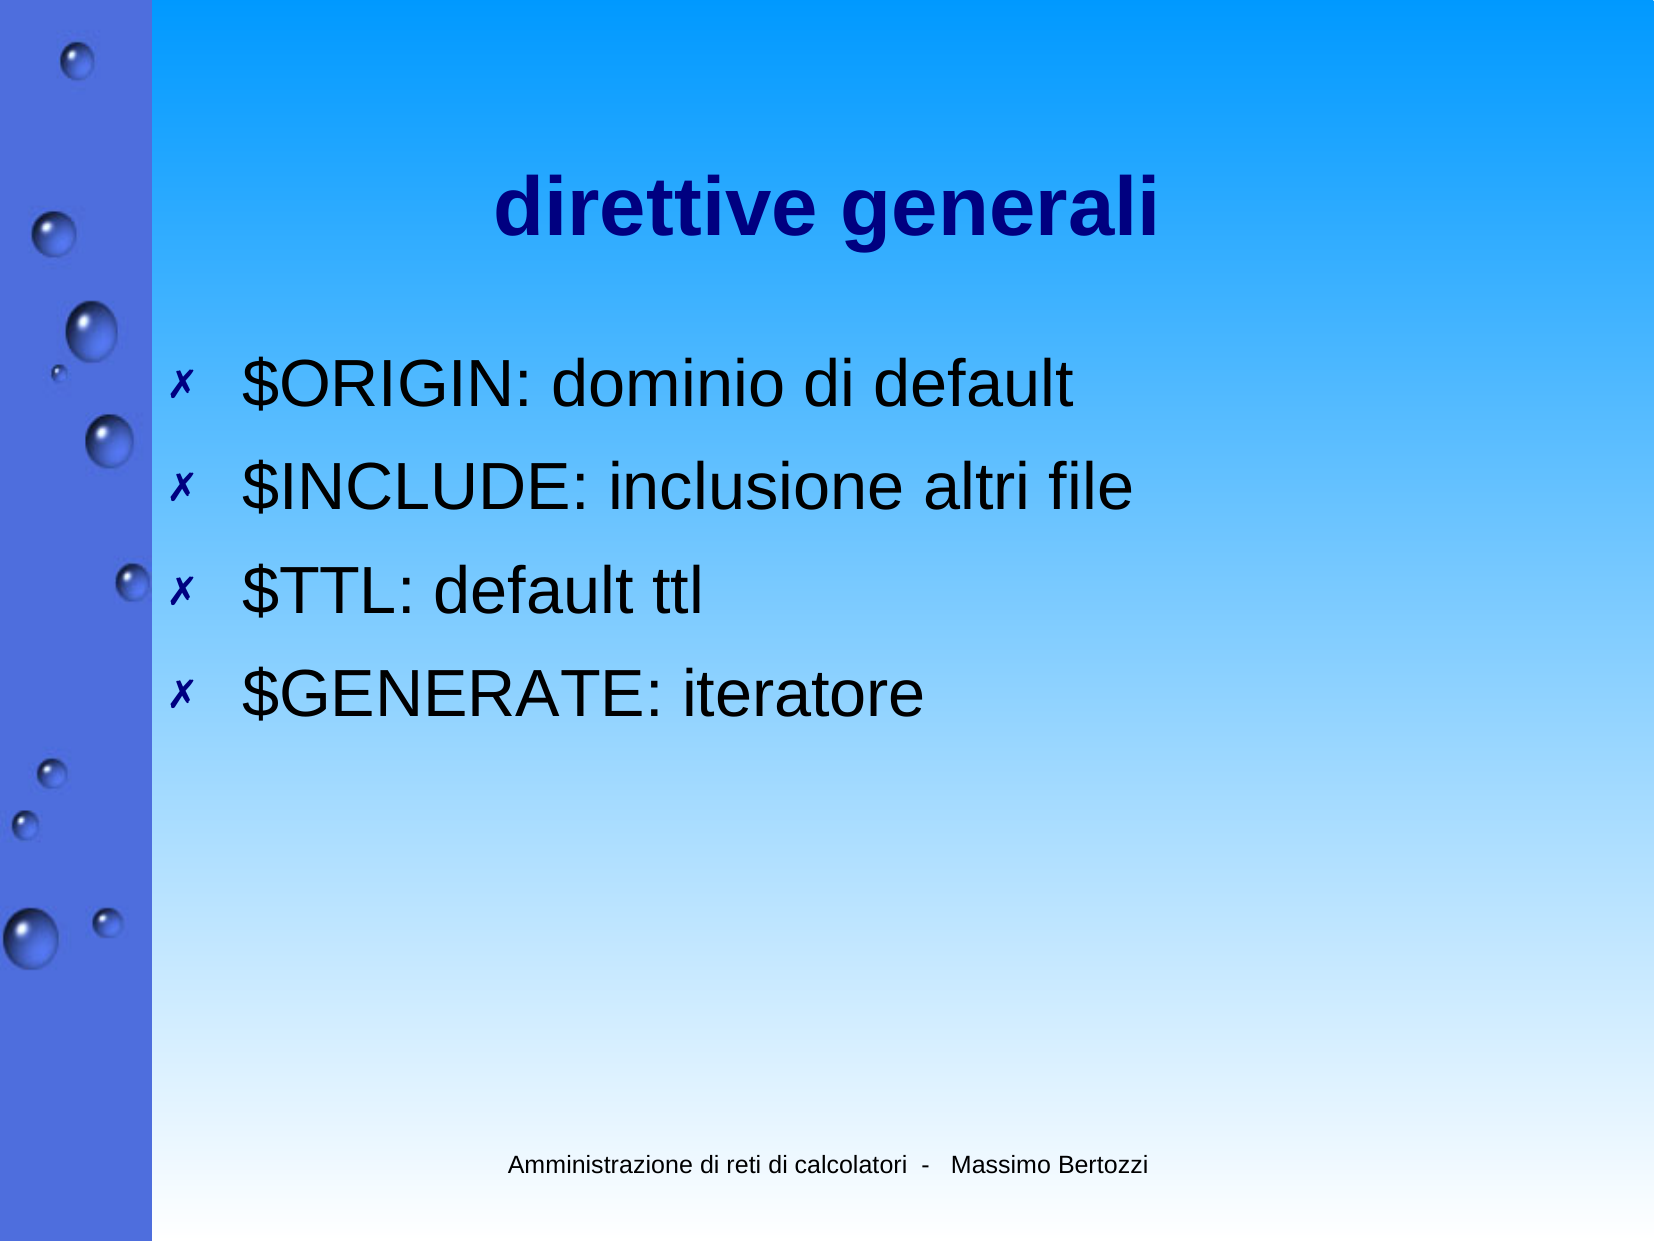

# direttive generali
$ORIGIN: dominio di default
$INCLUDE: inclusione altri file
$TTL: default ttl
$GENERATE: iteratore